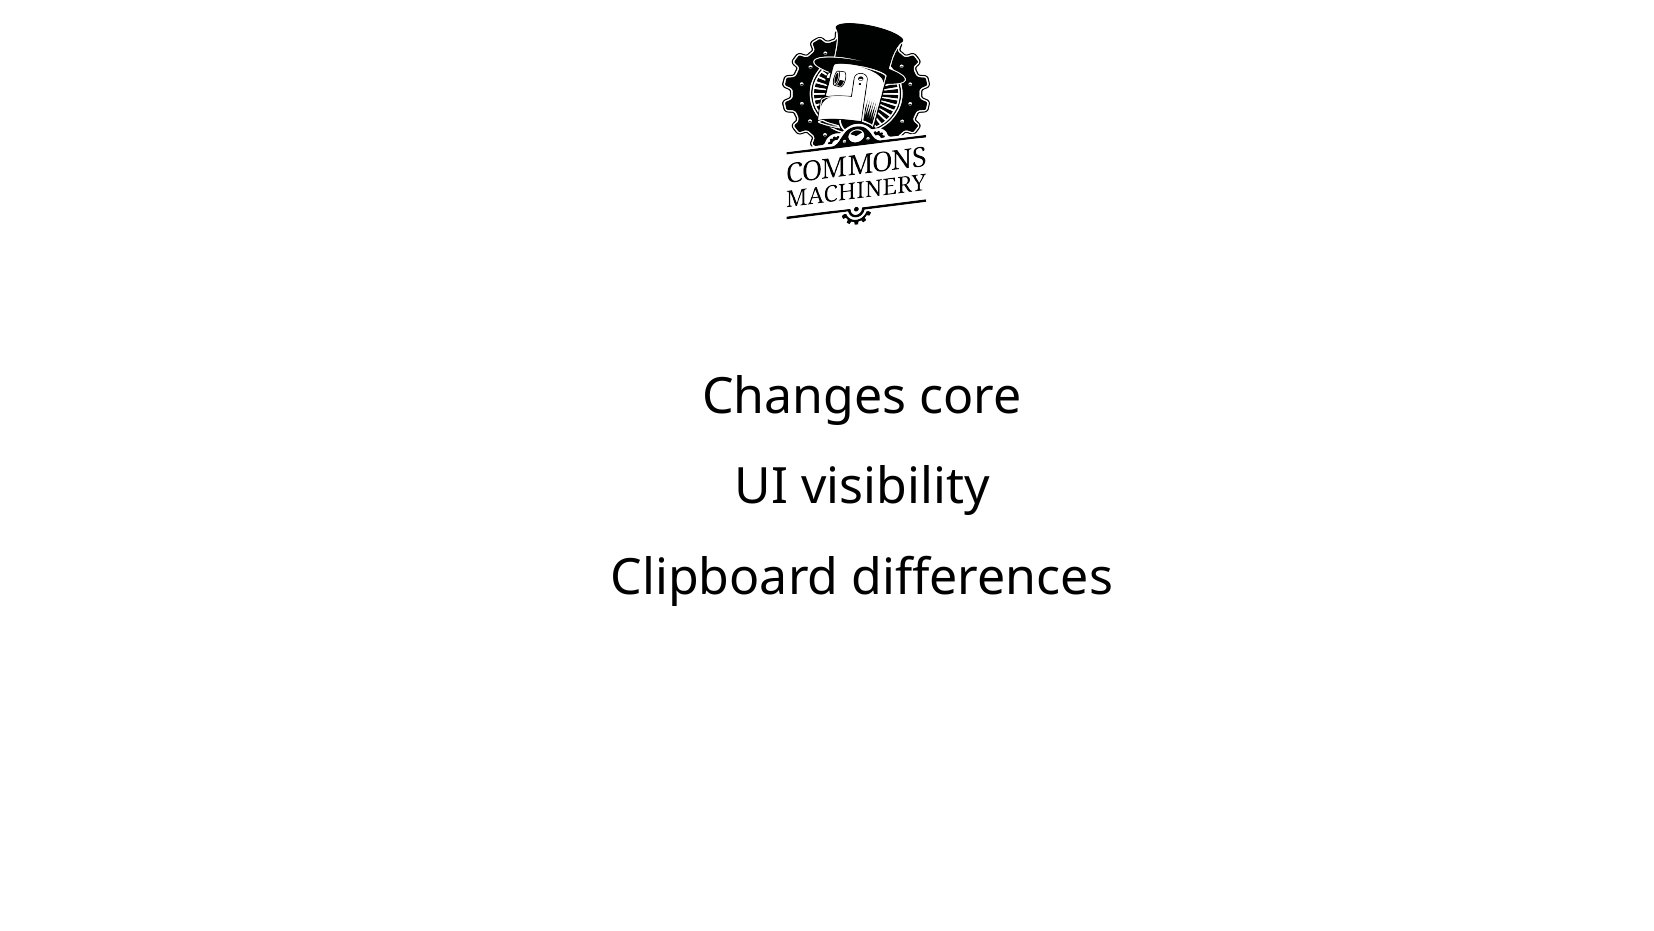

#
Changes core
UI visibility
Clipboard differences